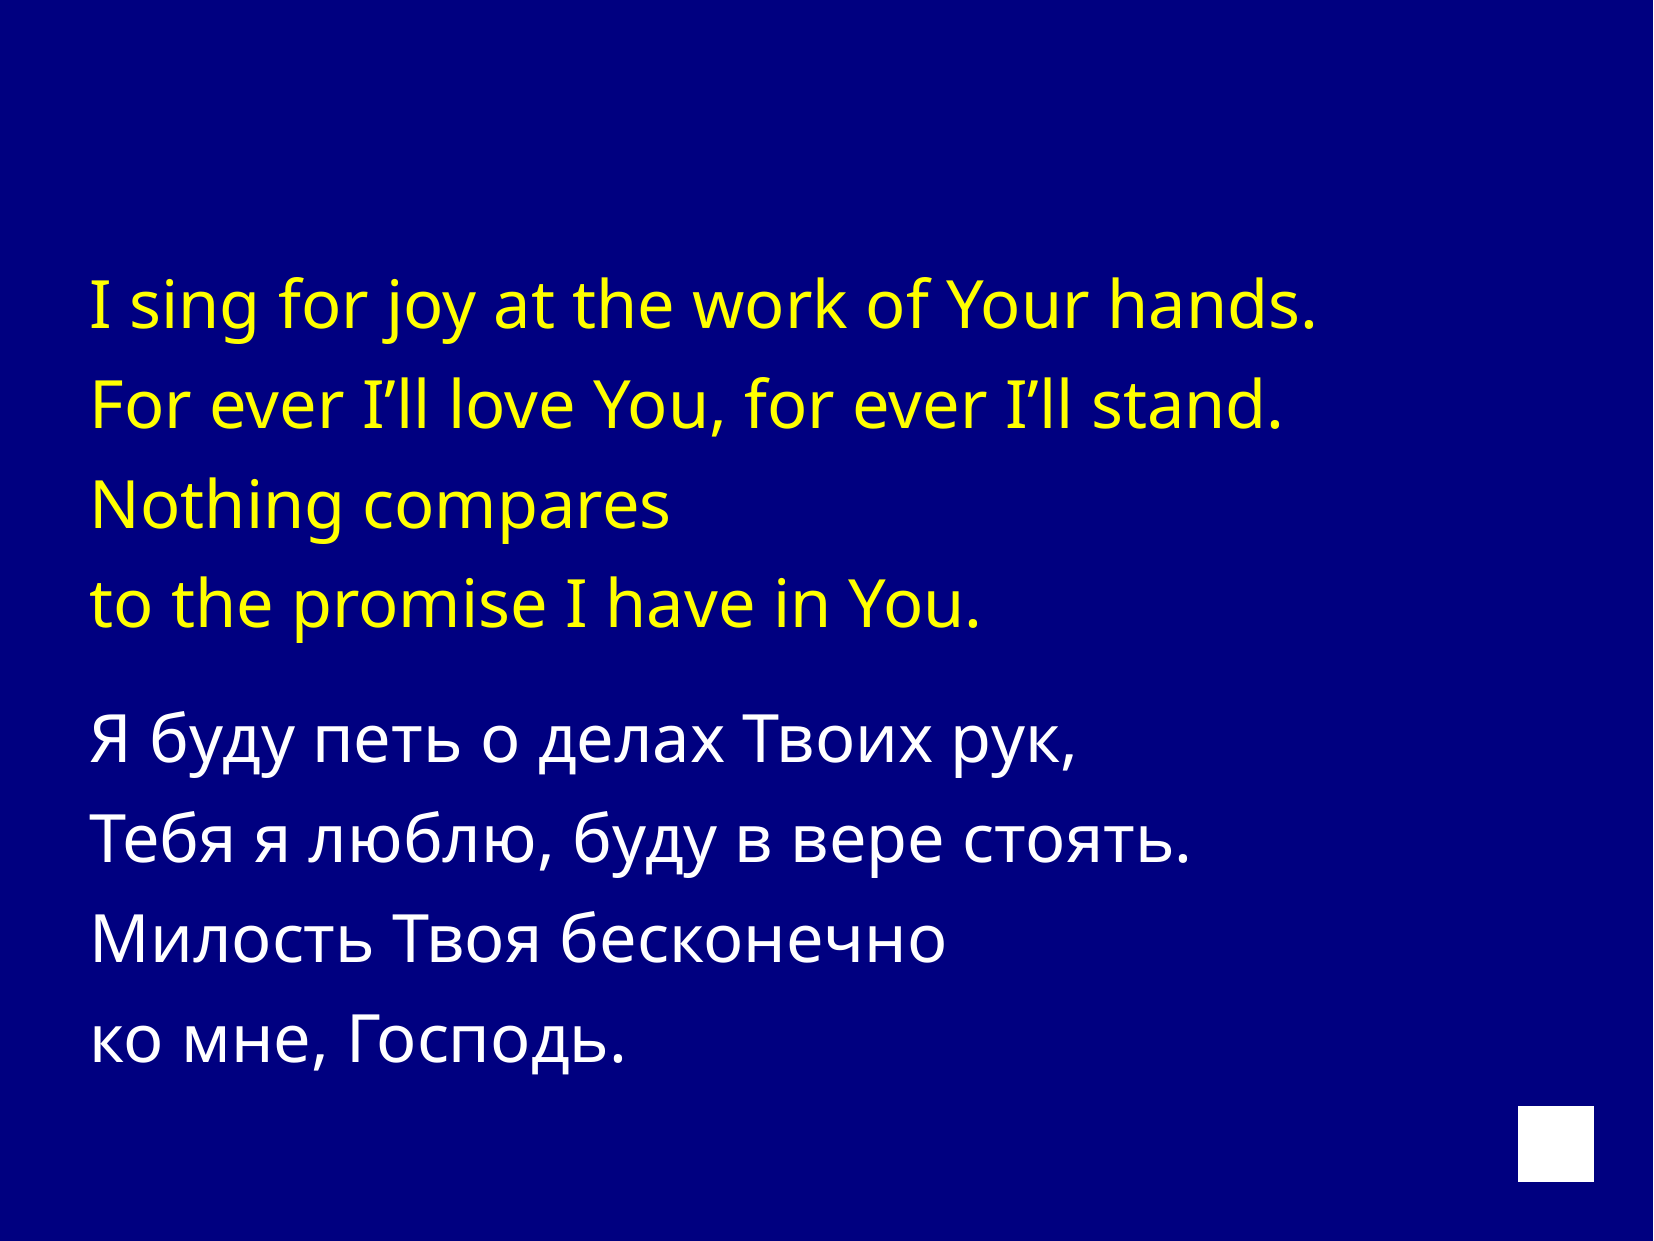

I sing for joy at the work of Your hands.
For ever I’ll love You, for ever I’ll stand.
Nothing compares
to the promise I have in You.
Я буду петь о делах Твоих рук,
Тебя я люблю, буду в вере стоять.
Милость Твоя бесконечно
ко мне, Господь.